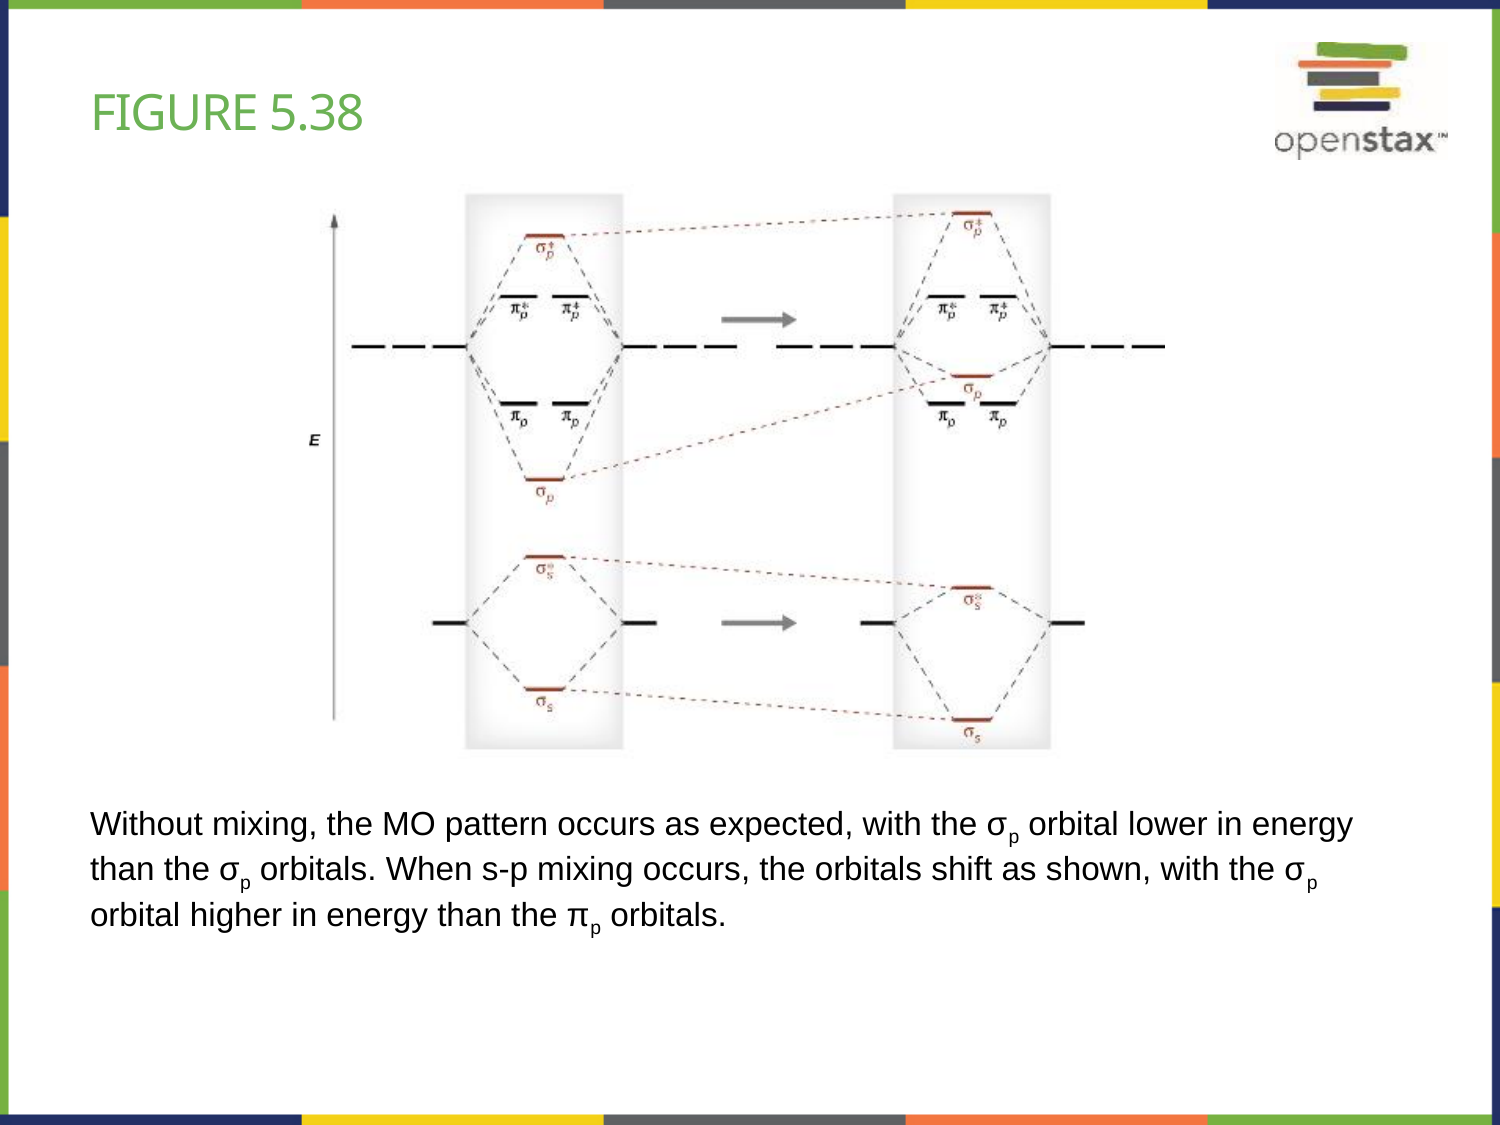

# Figure 5.38
Without mixing, the MO pattern occurs as expected, with the σp orbital lower in energy than the σp orbitals. When s-p mixing occurs, the orbitals shift as shown, with the σp orbital higher in energy than the πp orbitals.